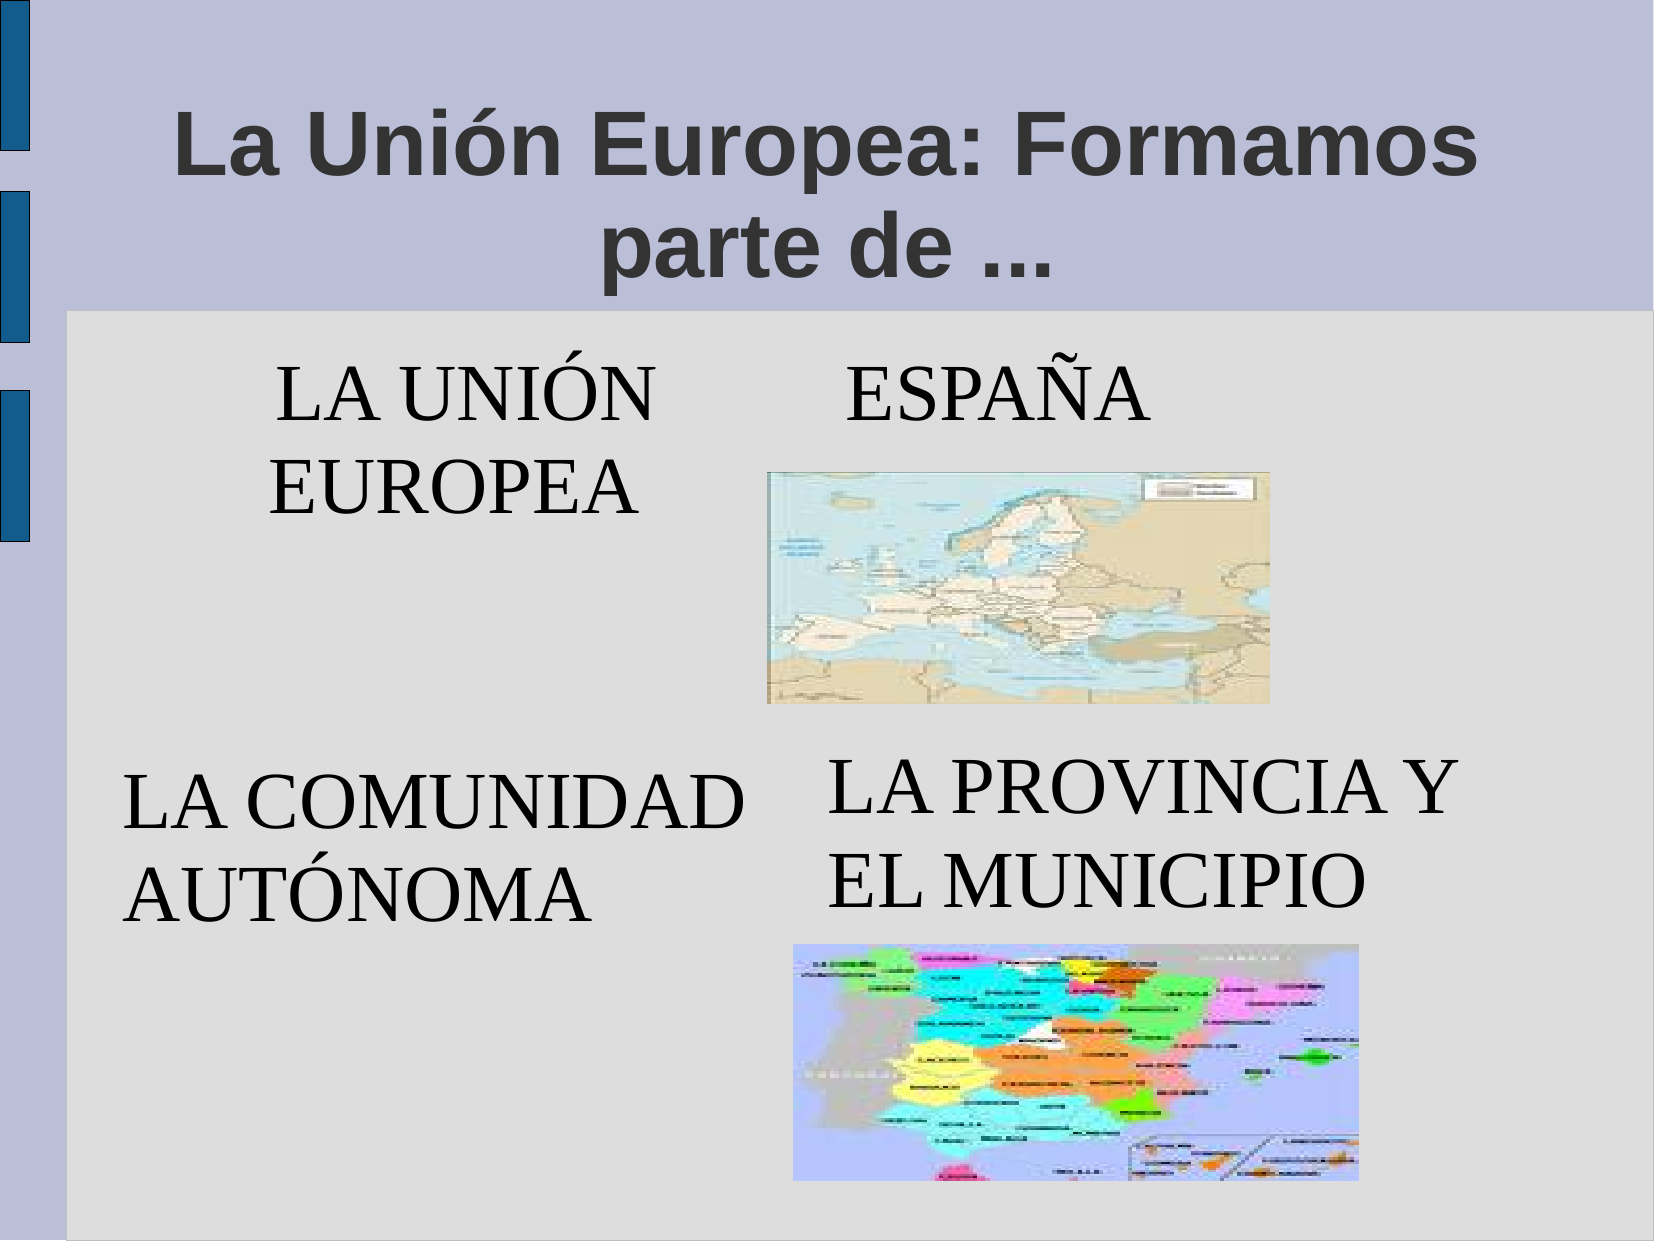

# La Unión Europea: Formamos parte de ...